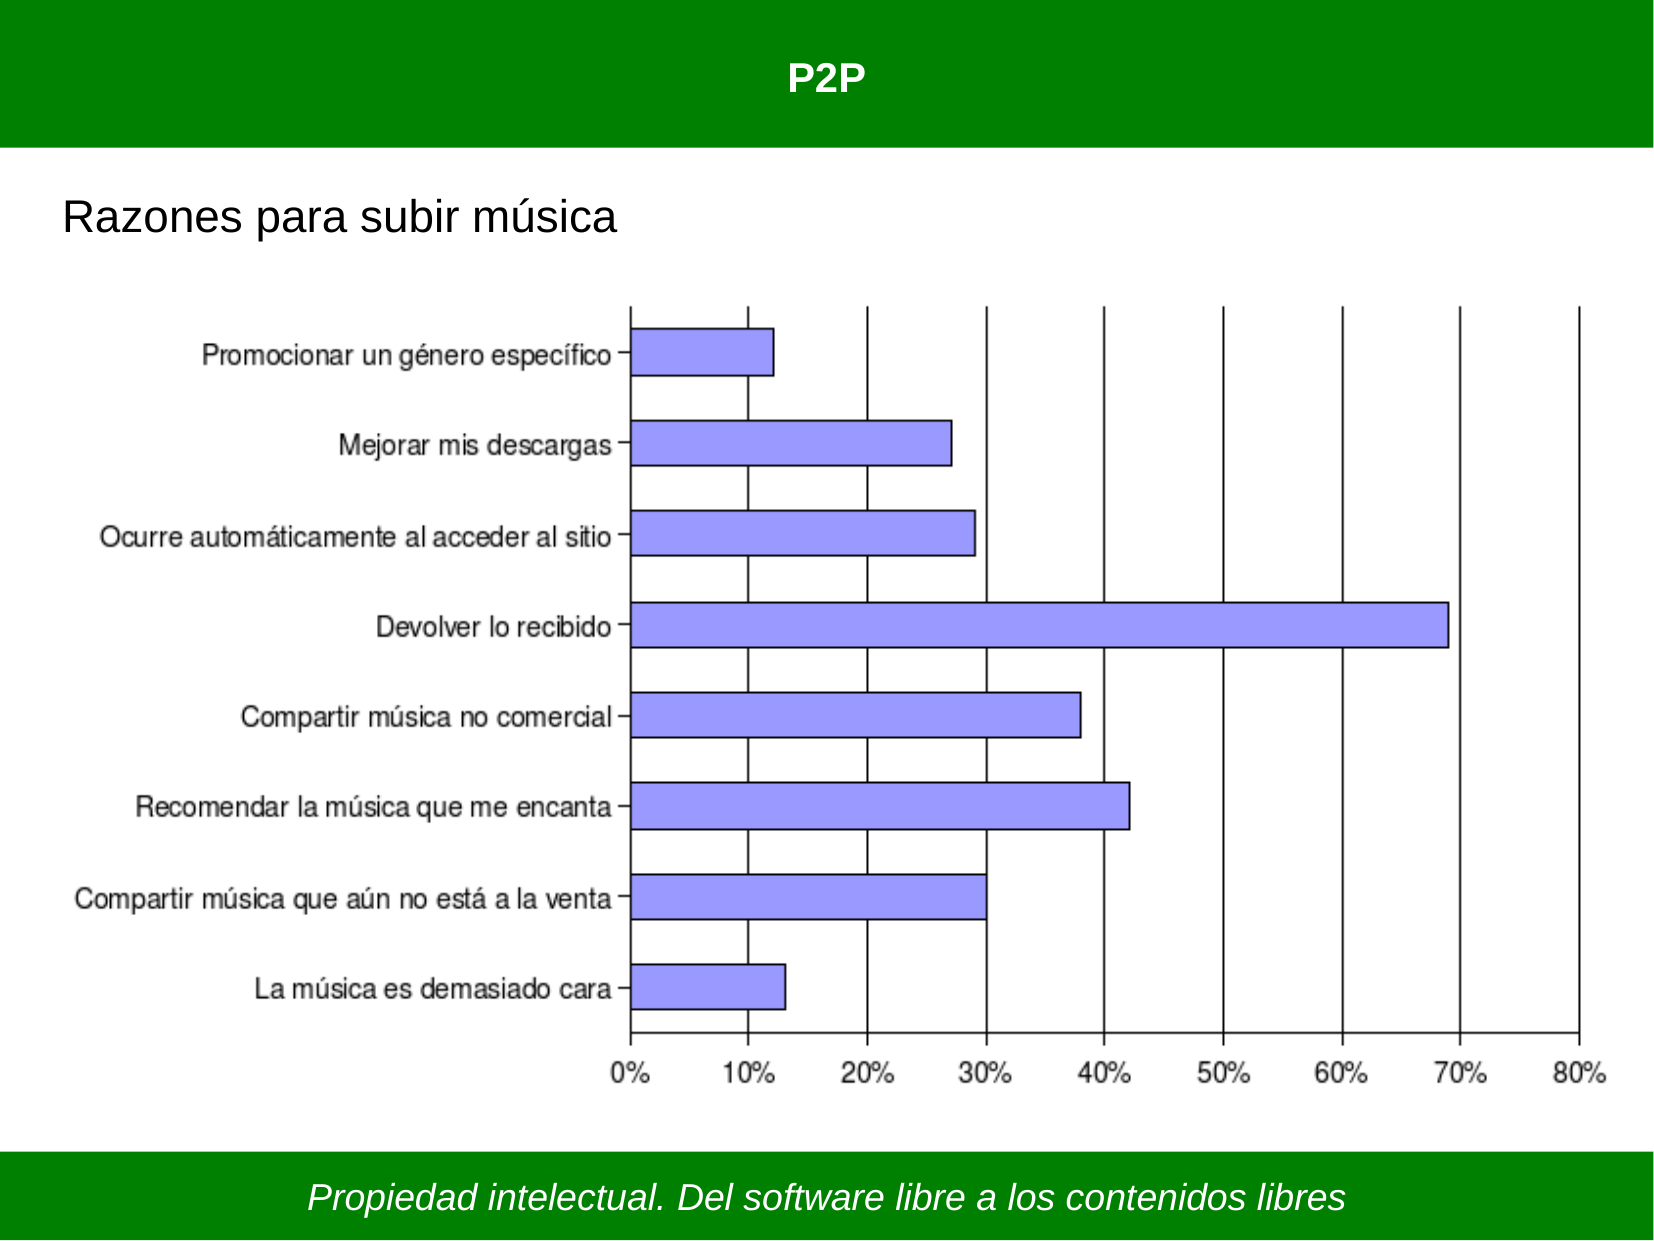

P2P
Razones para subir música
Propiedad intelectual. Del software libre a los contenidos libres